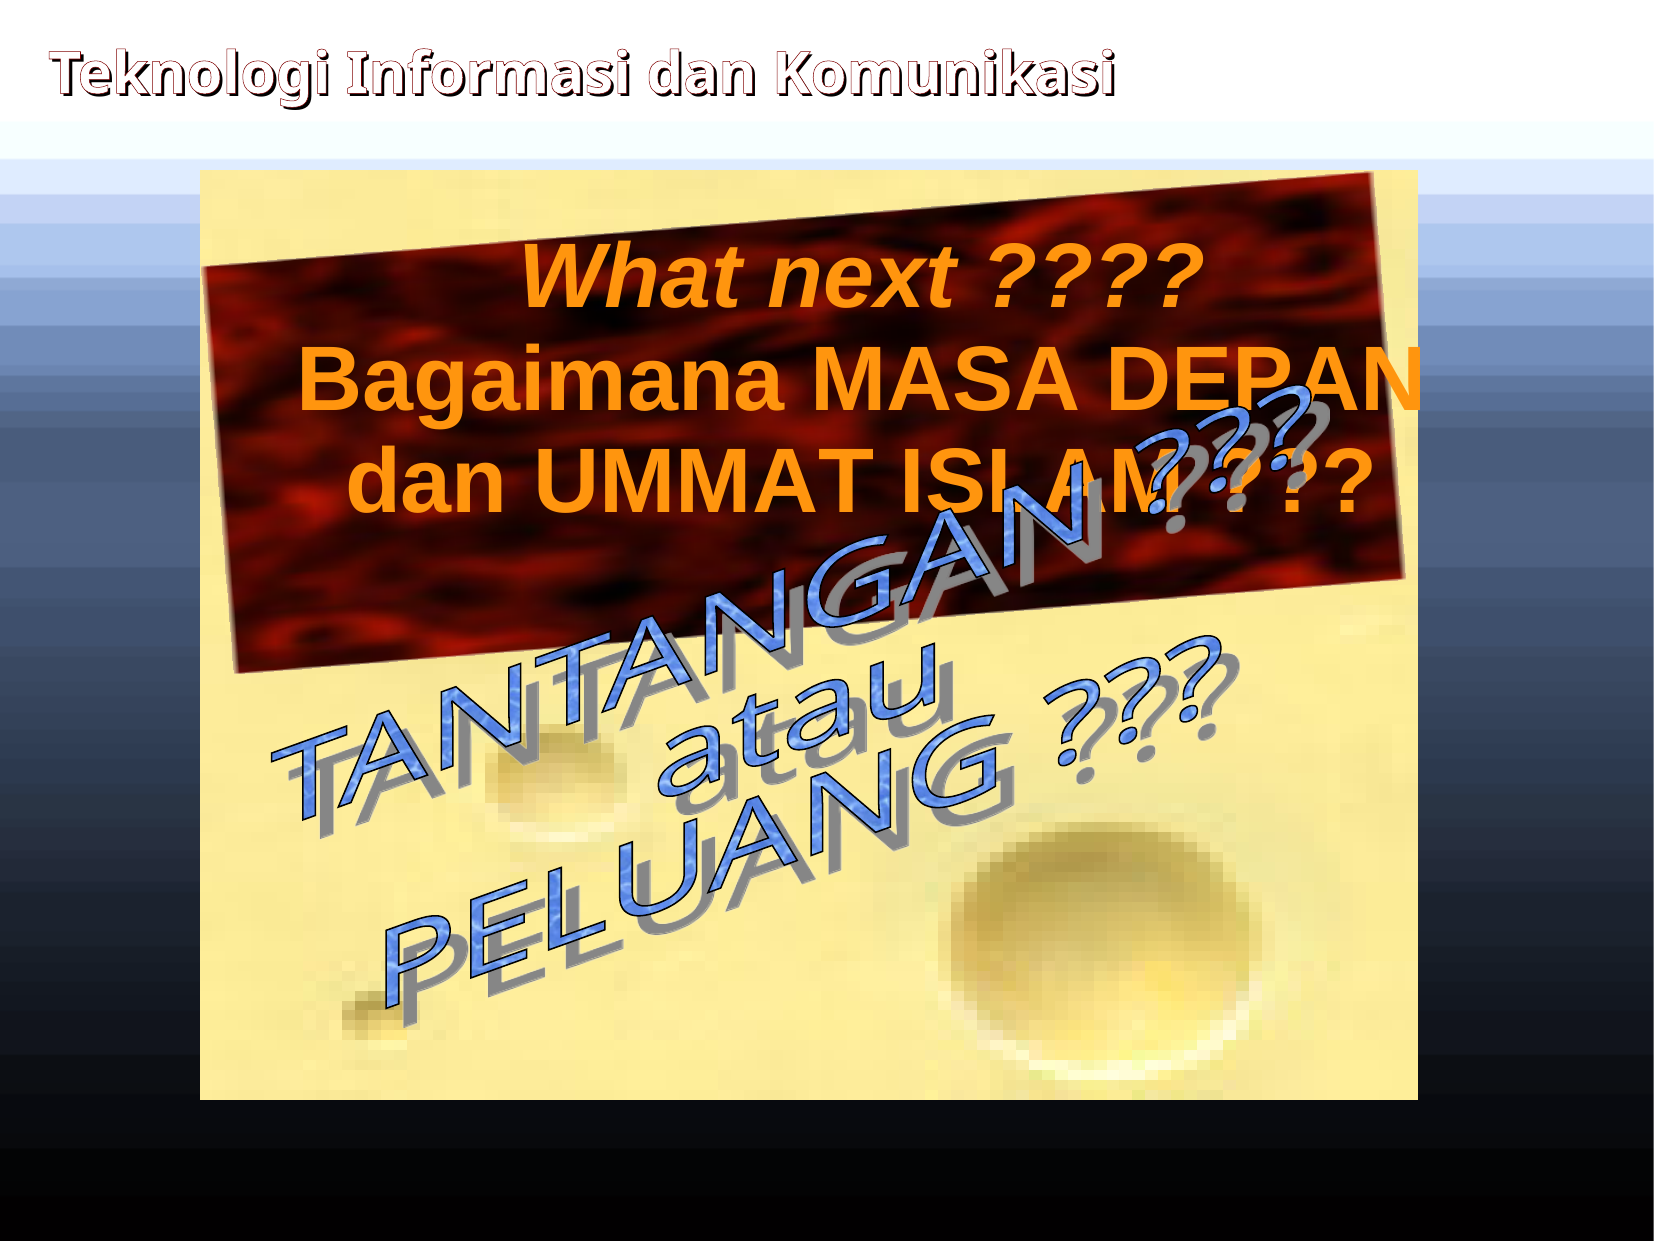

Teknologi Informasi dan Komunikasi
# What next ???? Bagaimana MASA DEPAN dan UMMAT ISLAM ???
TANTANGAN ???
atau
PELUANG ???